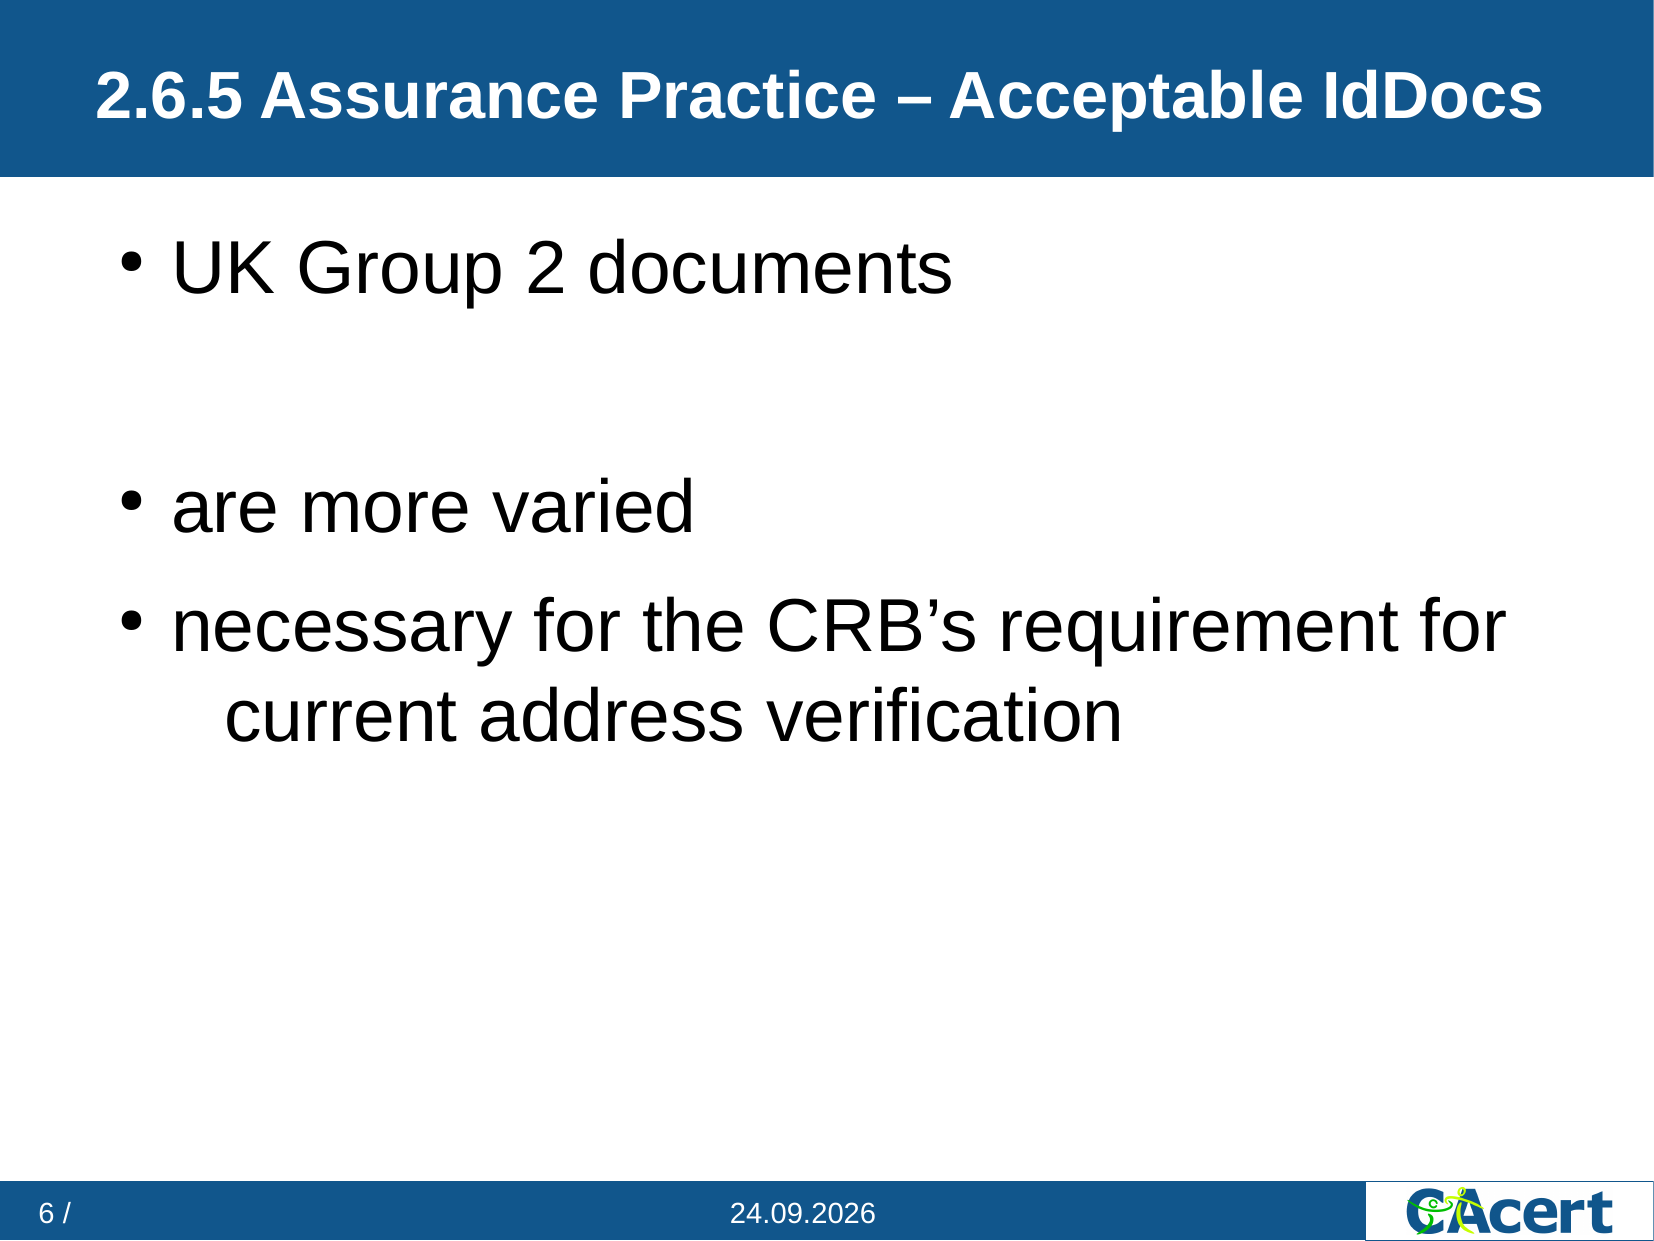

# 2.6.5 Assurance Practice – Acceptable IdDocs
UK Group 2 documents
are more varied
necessary for the CRB’s requirement for current address verification